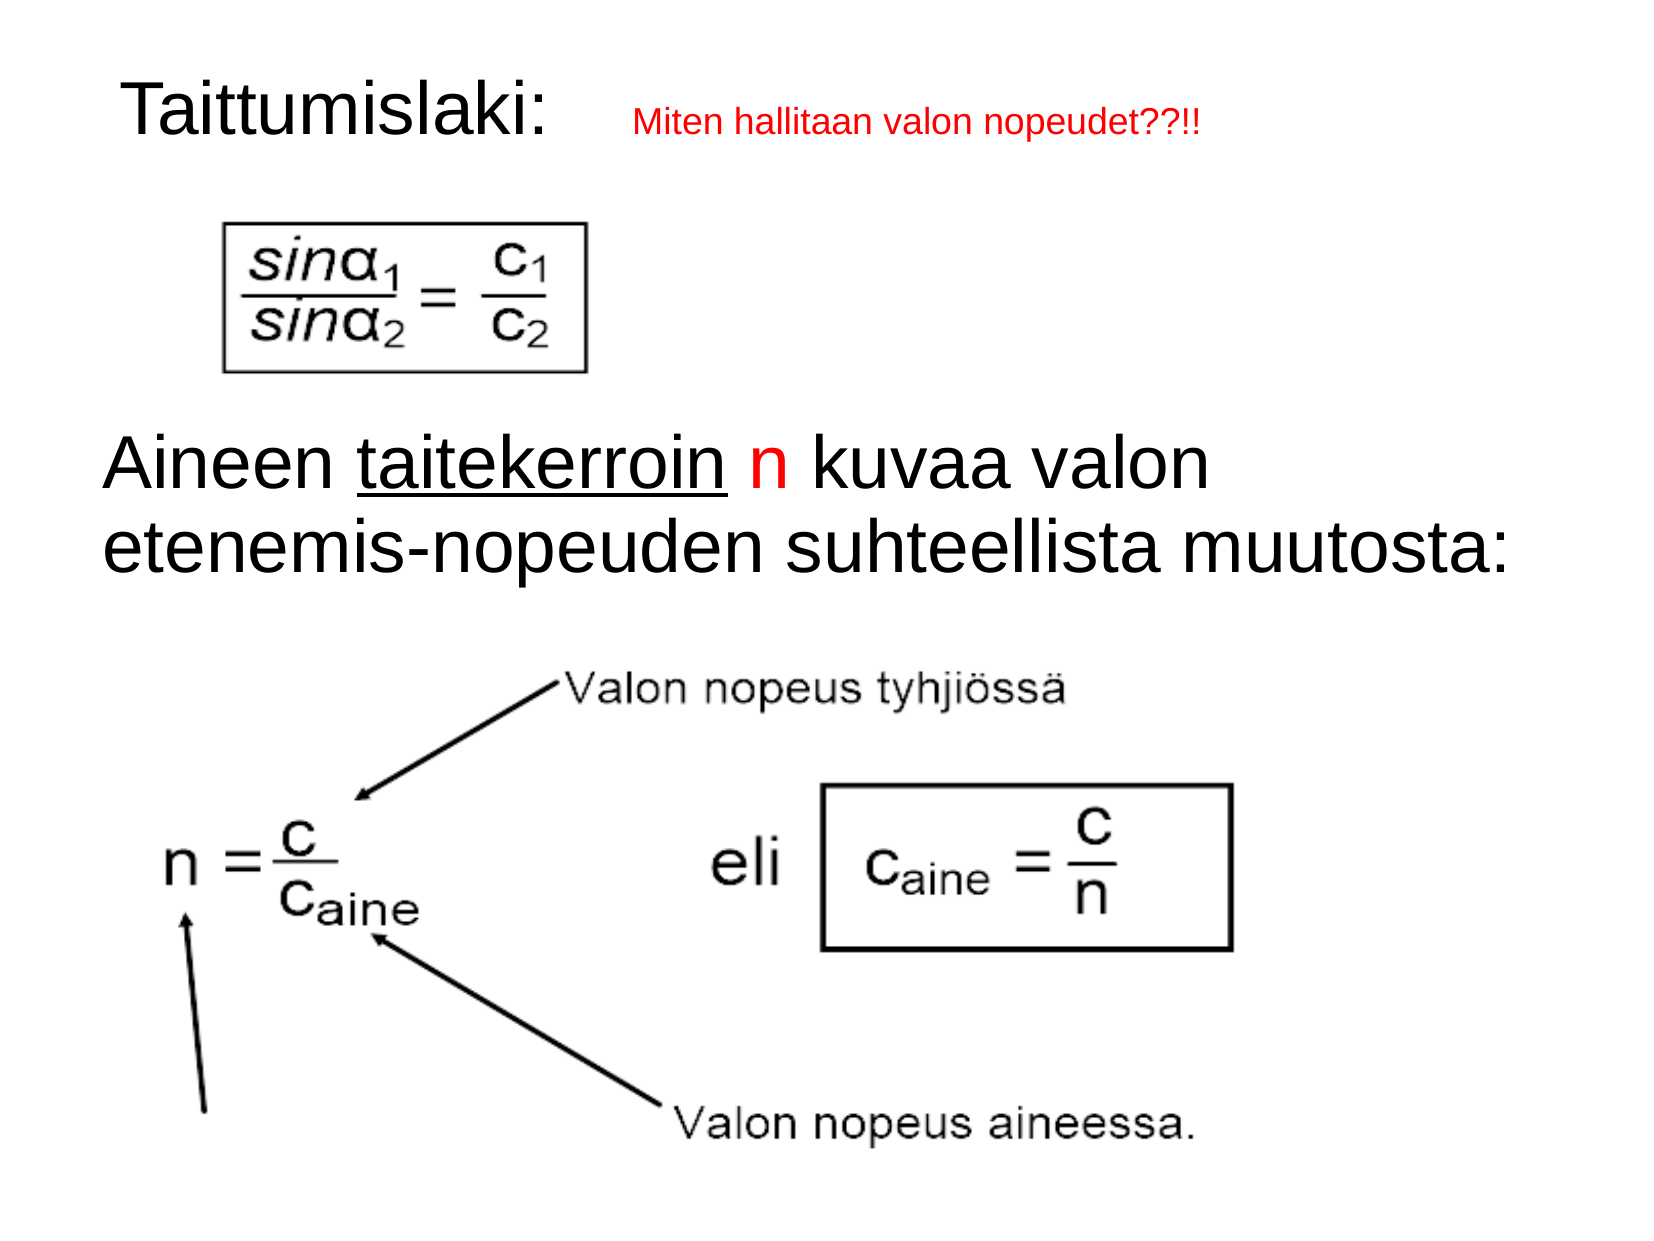

Taittumislaki: Miten hallitaan valon nopeudet??!!
Aineen taitekerroin n kuvaa valon etenemis-nopeuden suhteellista muutosta: